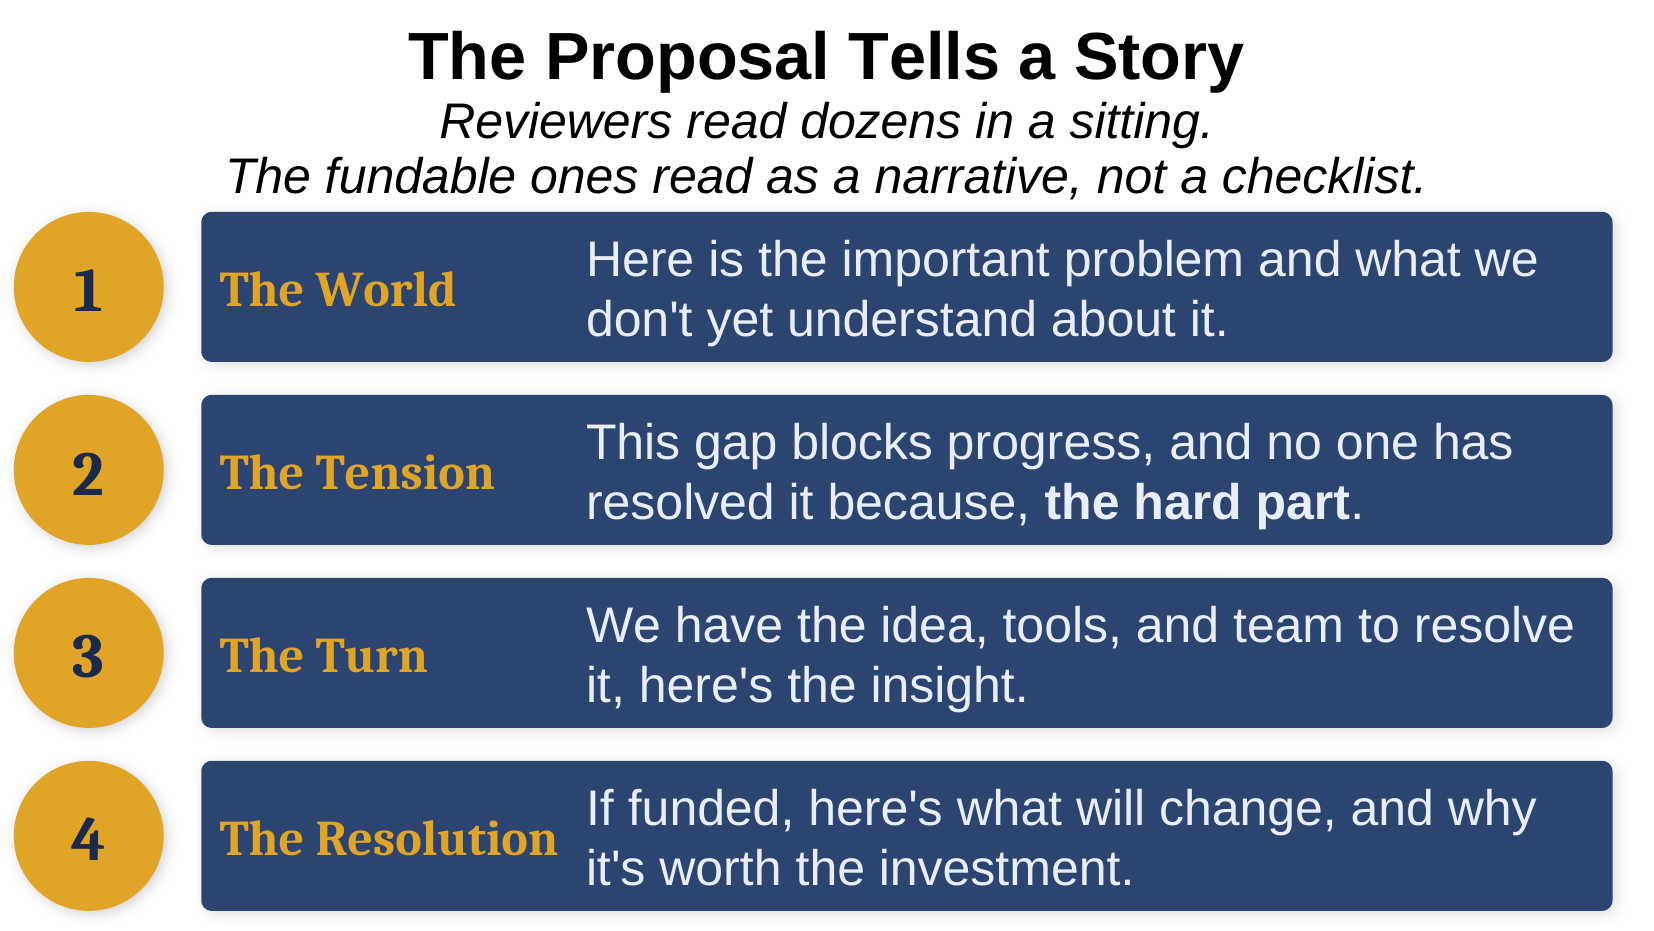

# The Proposal Tells a Story Reviewers read dozens in a sitting. The fundable ones read as a narrative, not a checklist.
1
The World
Here is the important problem and what we don't yet understand about it.
2
The Tension
This gap blocks progress, and no one has resolved it because, the hard part.
3
The Turn
We have the idea, tools, and team to resolve it, here's the insight.
4
The Resolution
If funded, here's what will change, and why it's worth the investment.